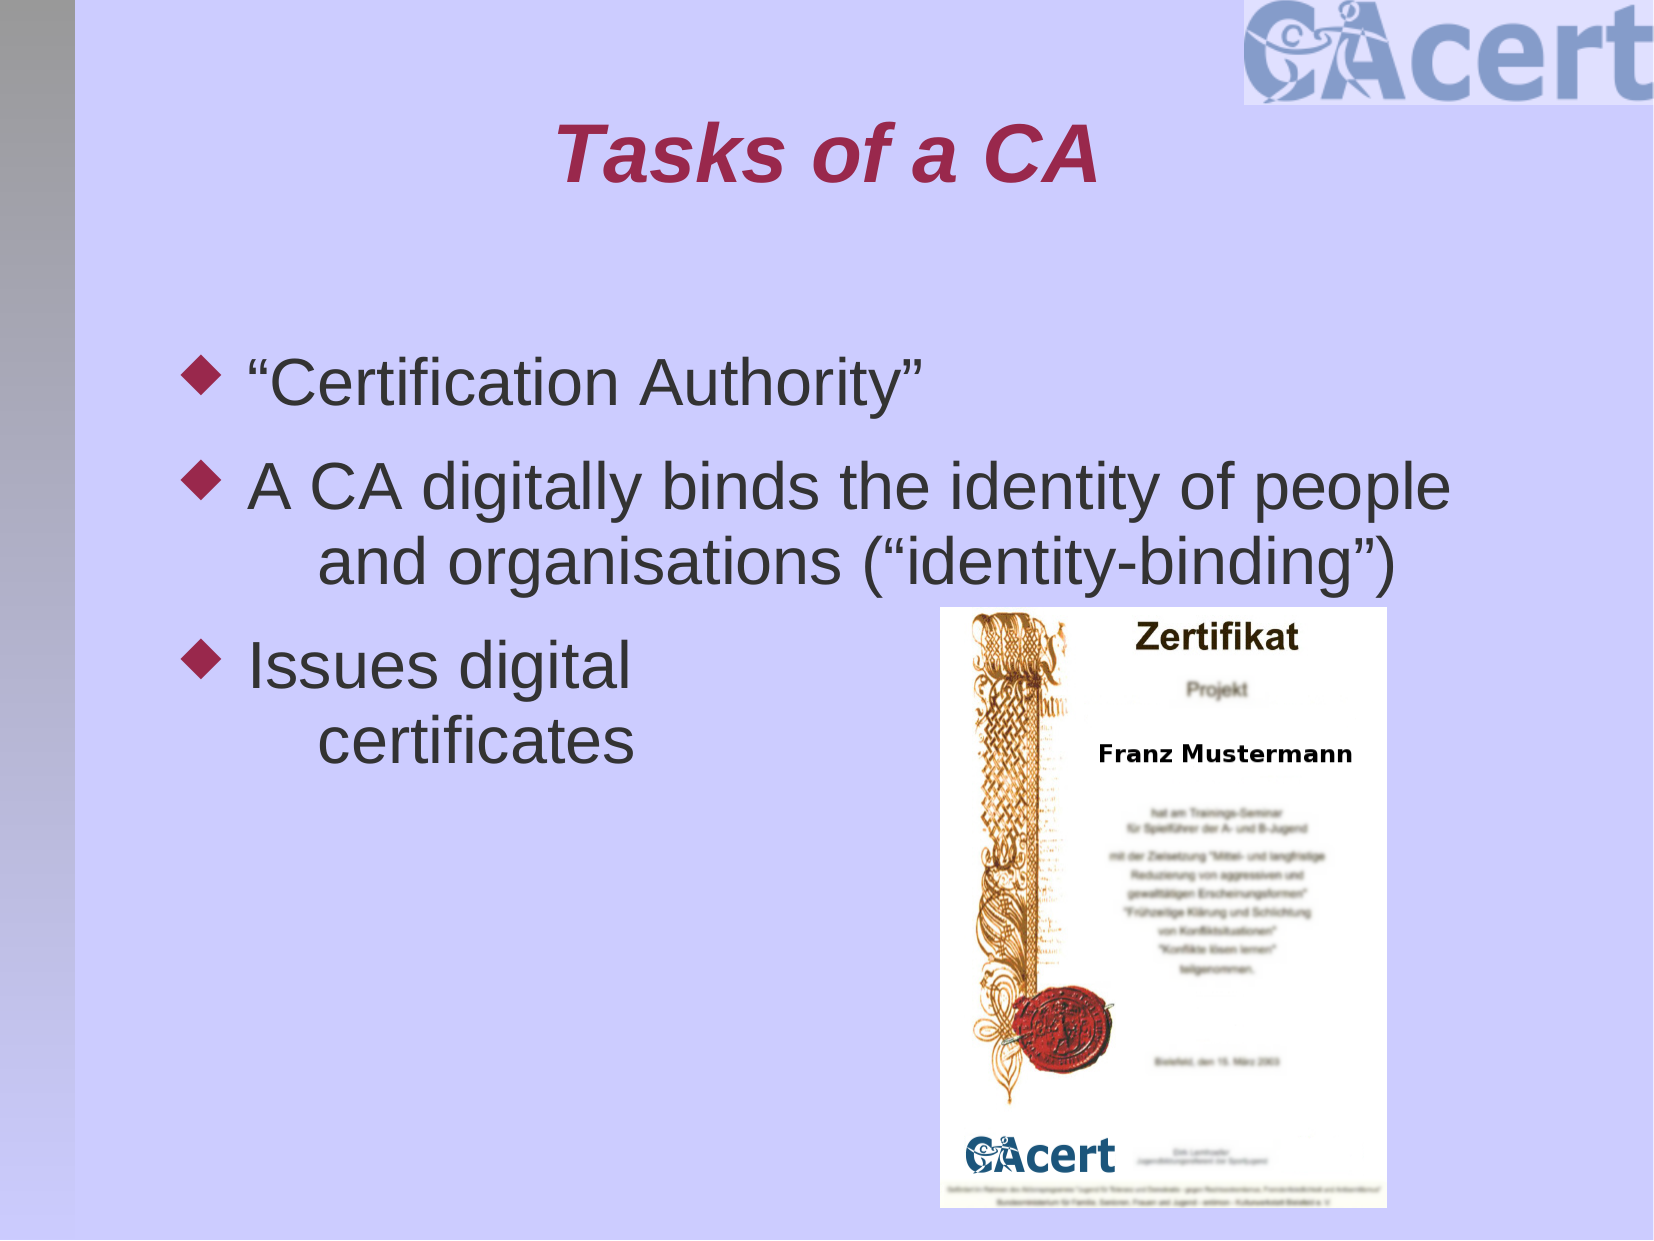

# Tasks of a CA
“Certification Authority”
A CA digitally binds the identity of people and organisations (“identity-binding”)
Issues digital
certificates